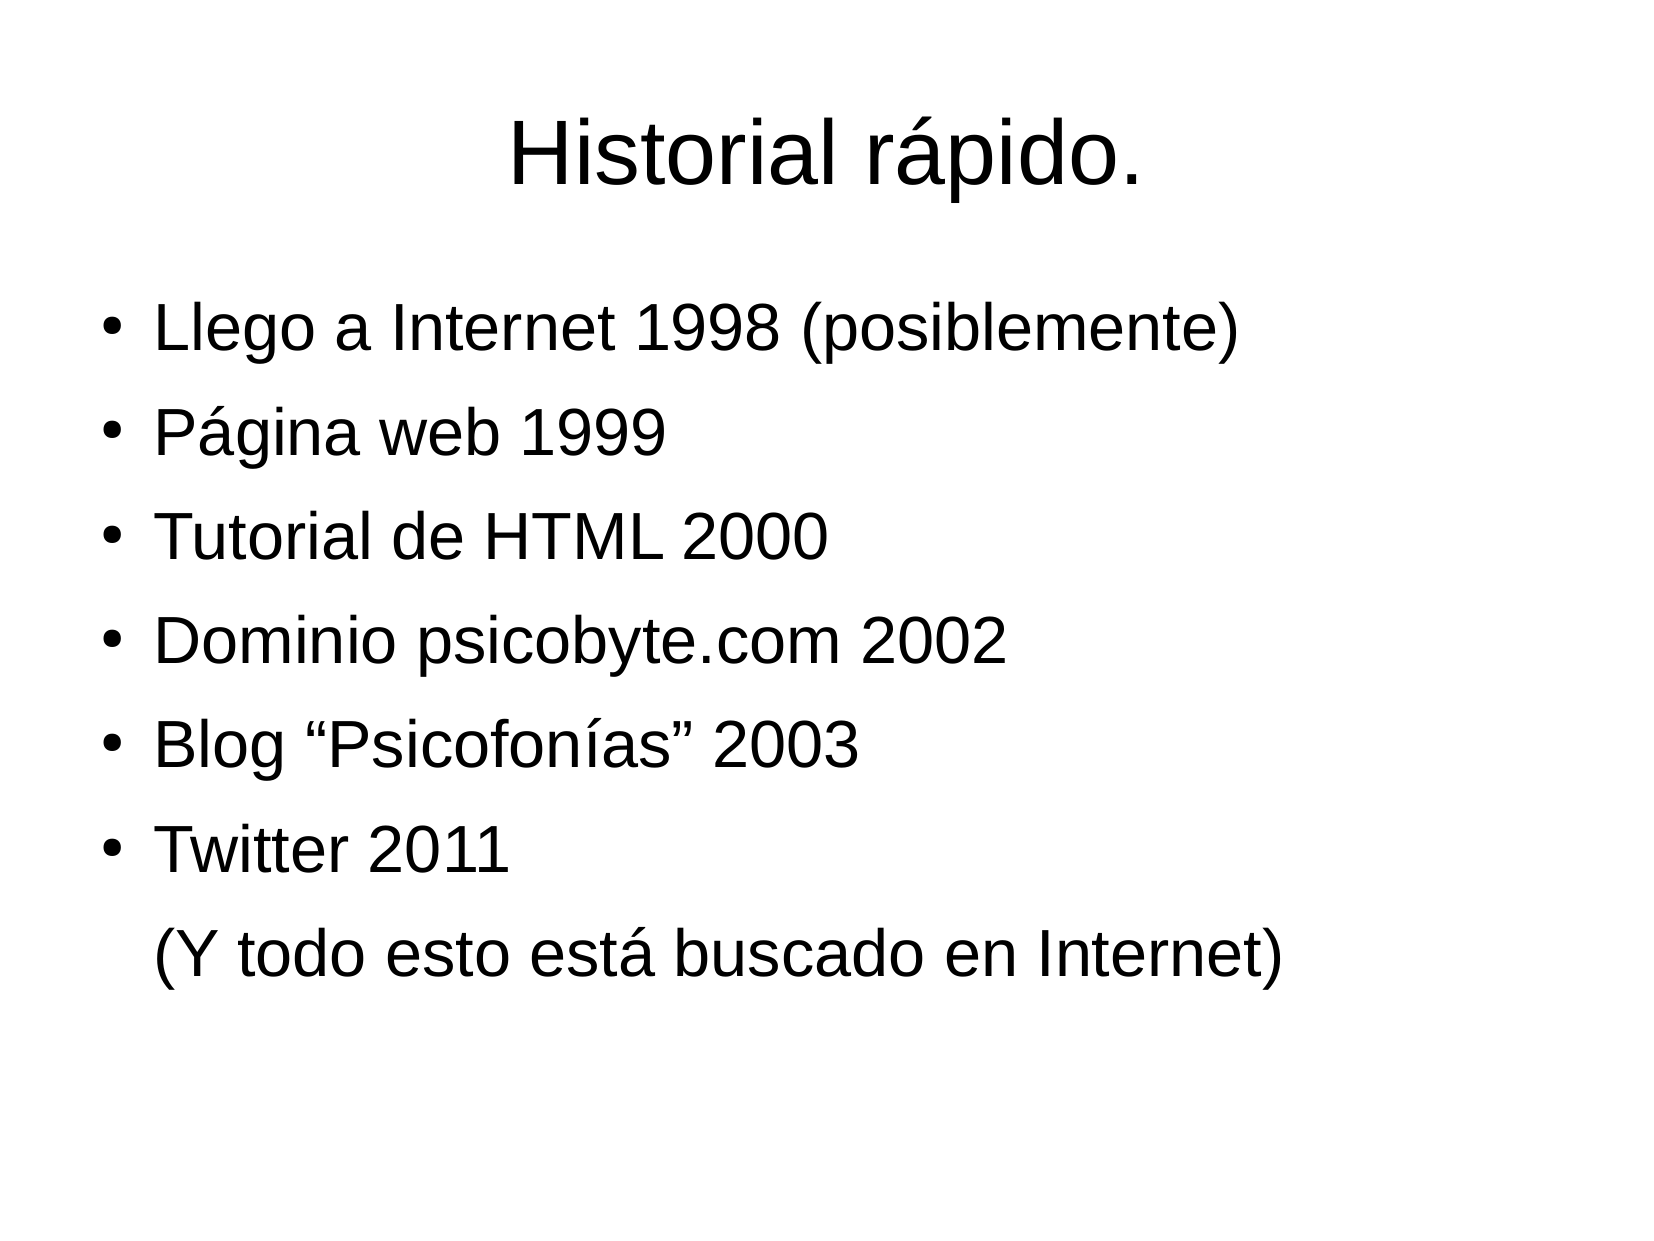

# Historial rápido.
Llego a Internet 1998 (posiblemente)
Página web 1999
Tutorial de HTML 2000
Dominio psicobyte.com 2002
Blog “Psicofonías” 2003
Twitter 2011
(Y todo esto está buscado en Internet)